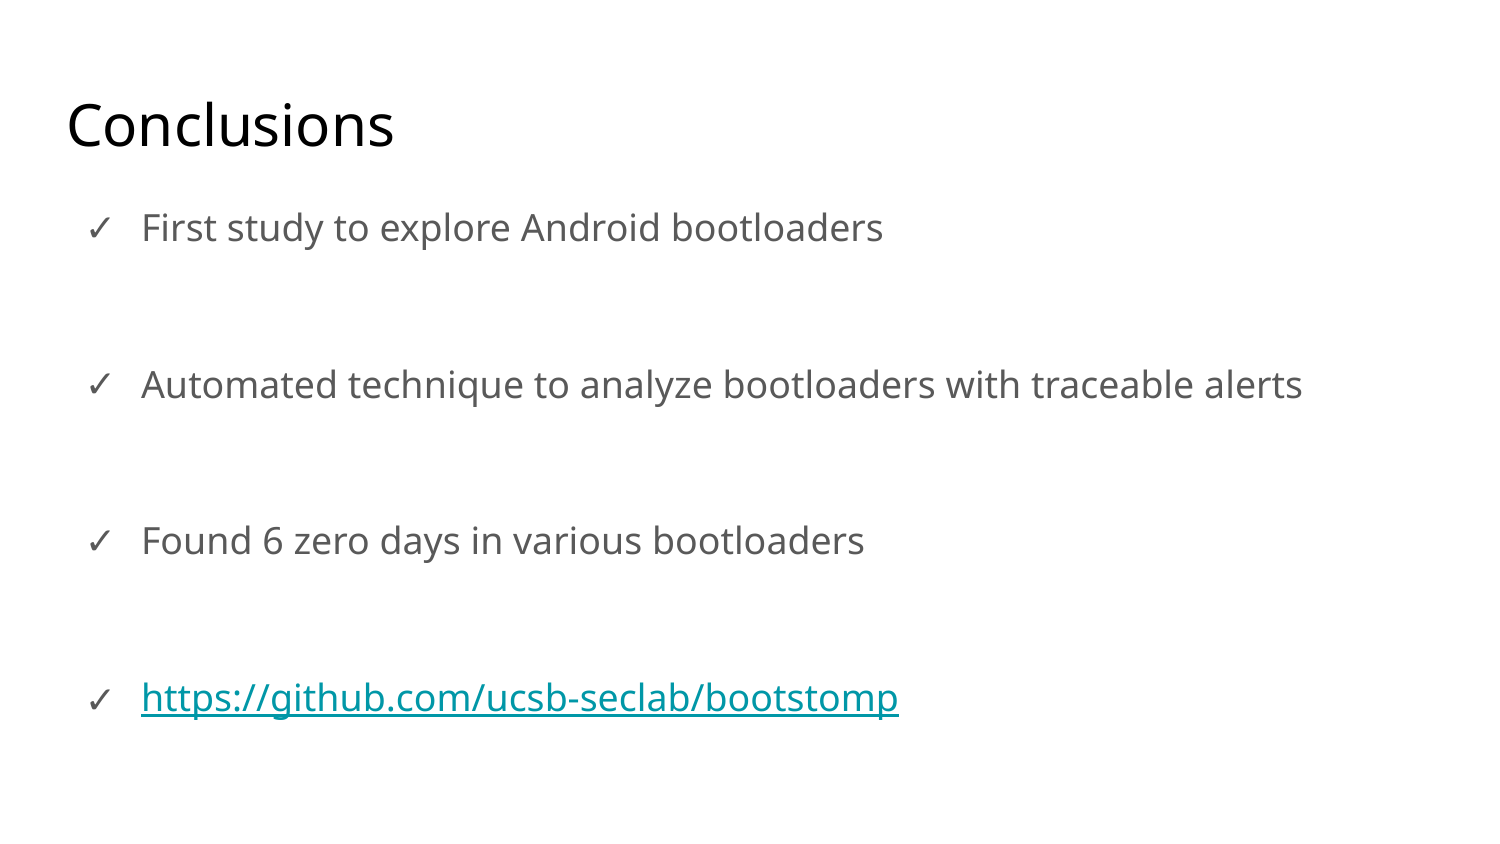

# Conclusions
First study to explore Android bootloaders
Automated technique to analyze bootloaders with traceable alerts
Found 6 zero days in various bootloaders
https://github.com/ucsb-seclab/bootstomp